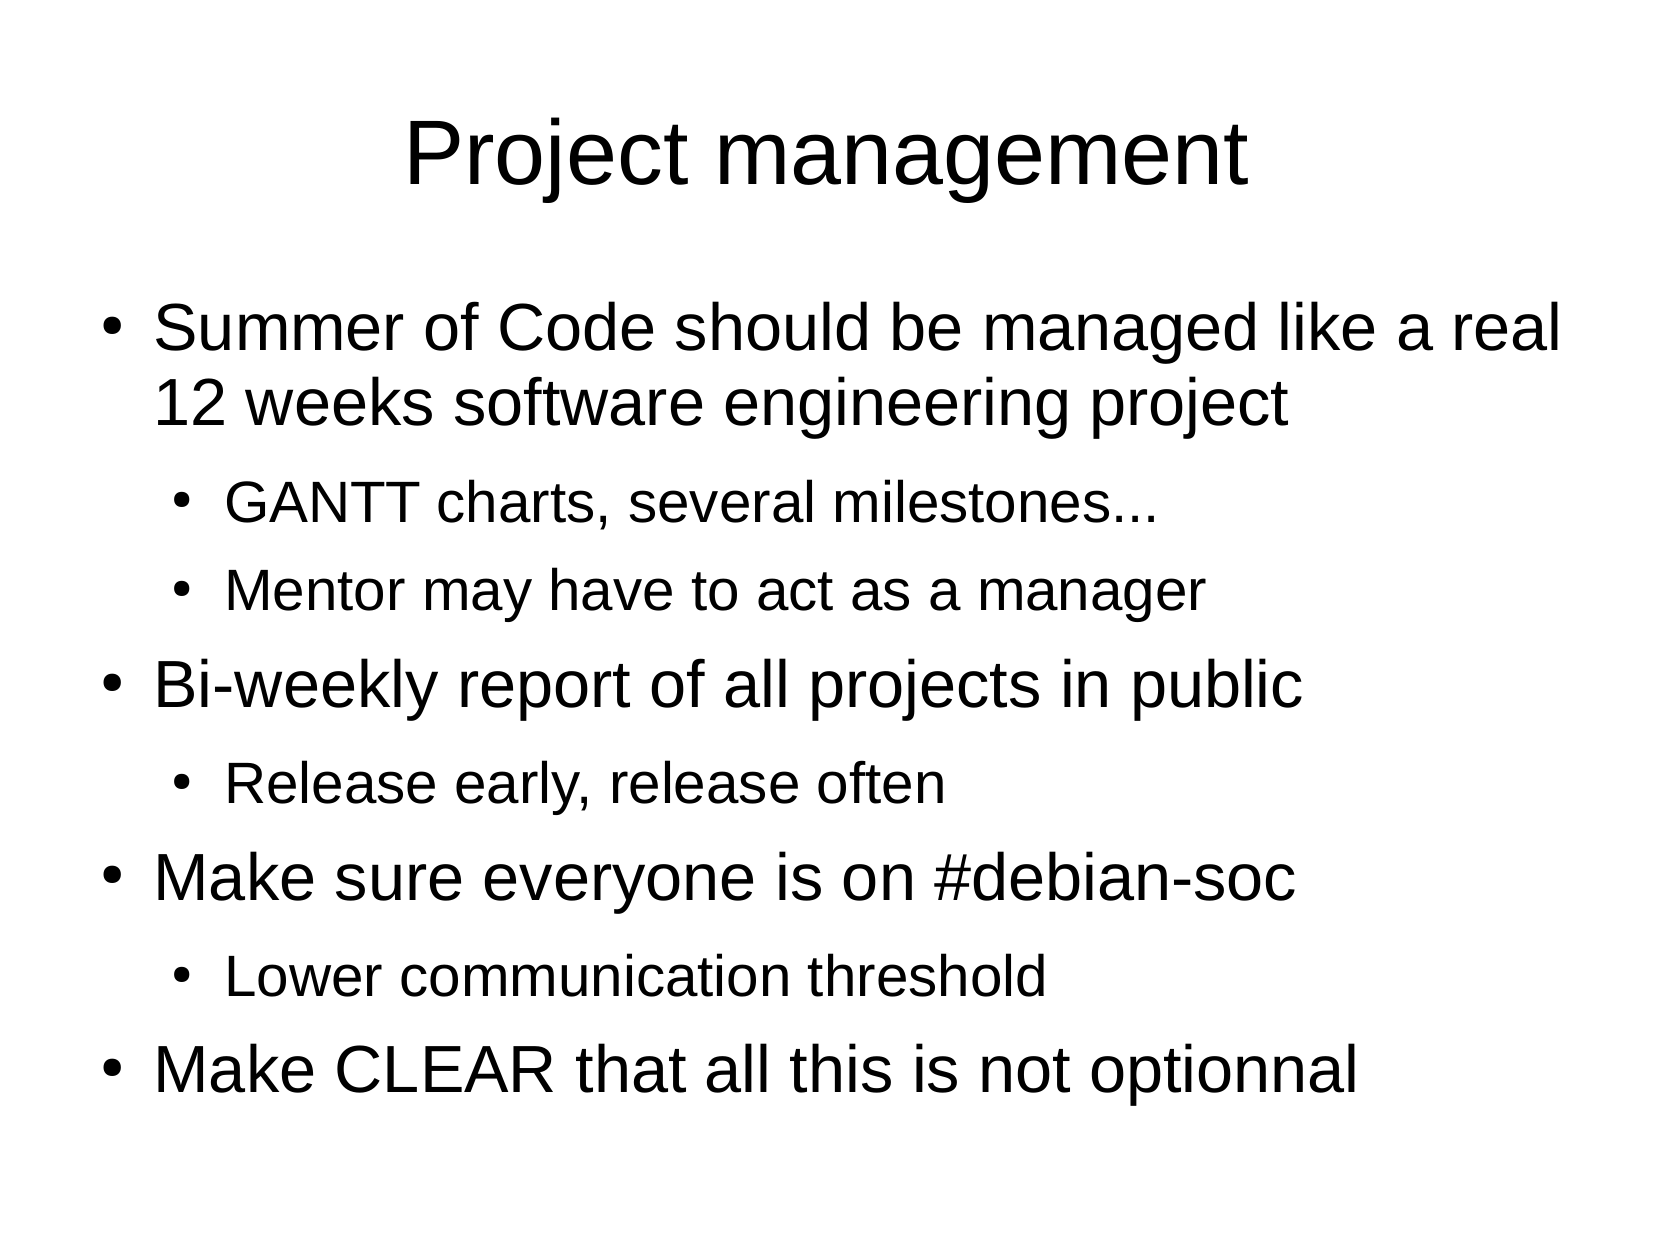

# Project management
Summer of Code should be managed like a real 12 weeks software engineering project
GANTT charts, several milestones...
Mentor may have to act as a manager
Bi-weekly report of all projects in public
Release early, release often
Make sure everyone is on #debian-soc
Lower communication threshold
Make CLEAR that all this is not optionnal